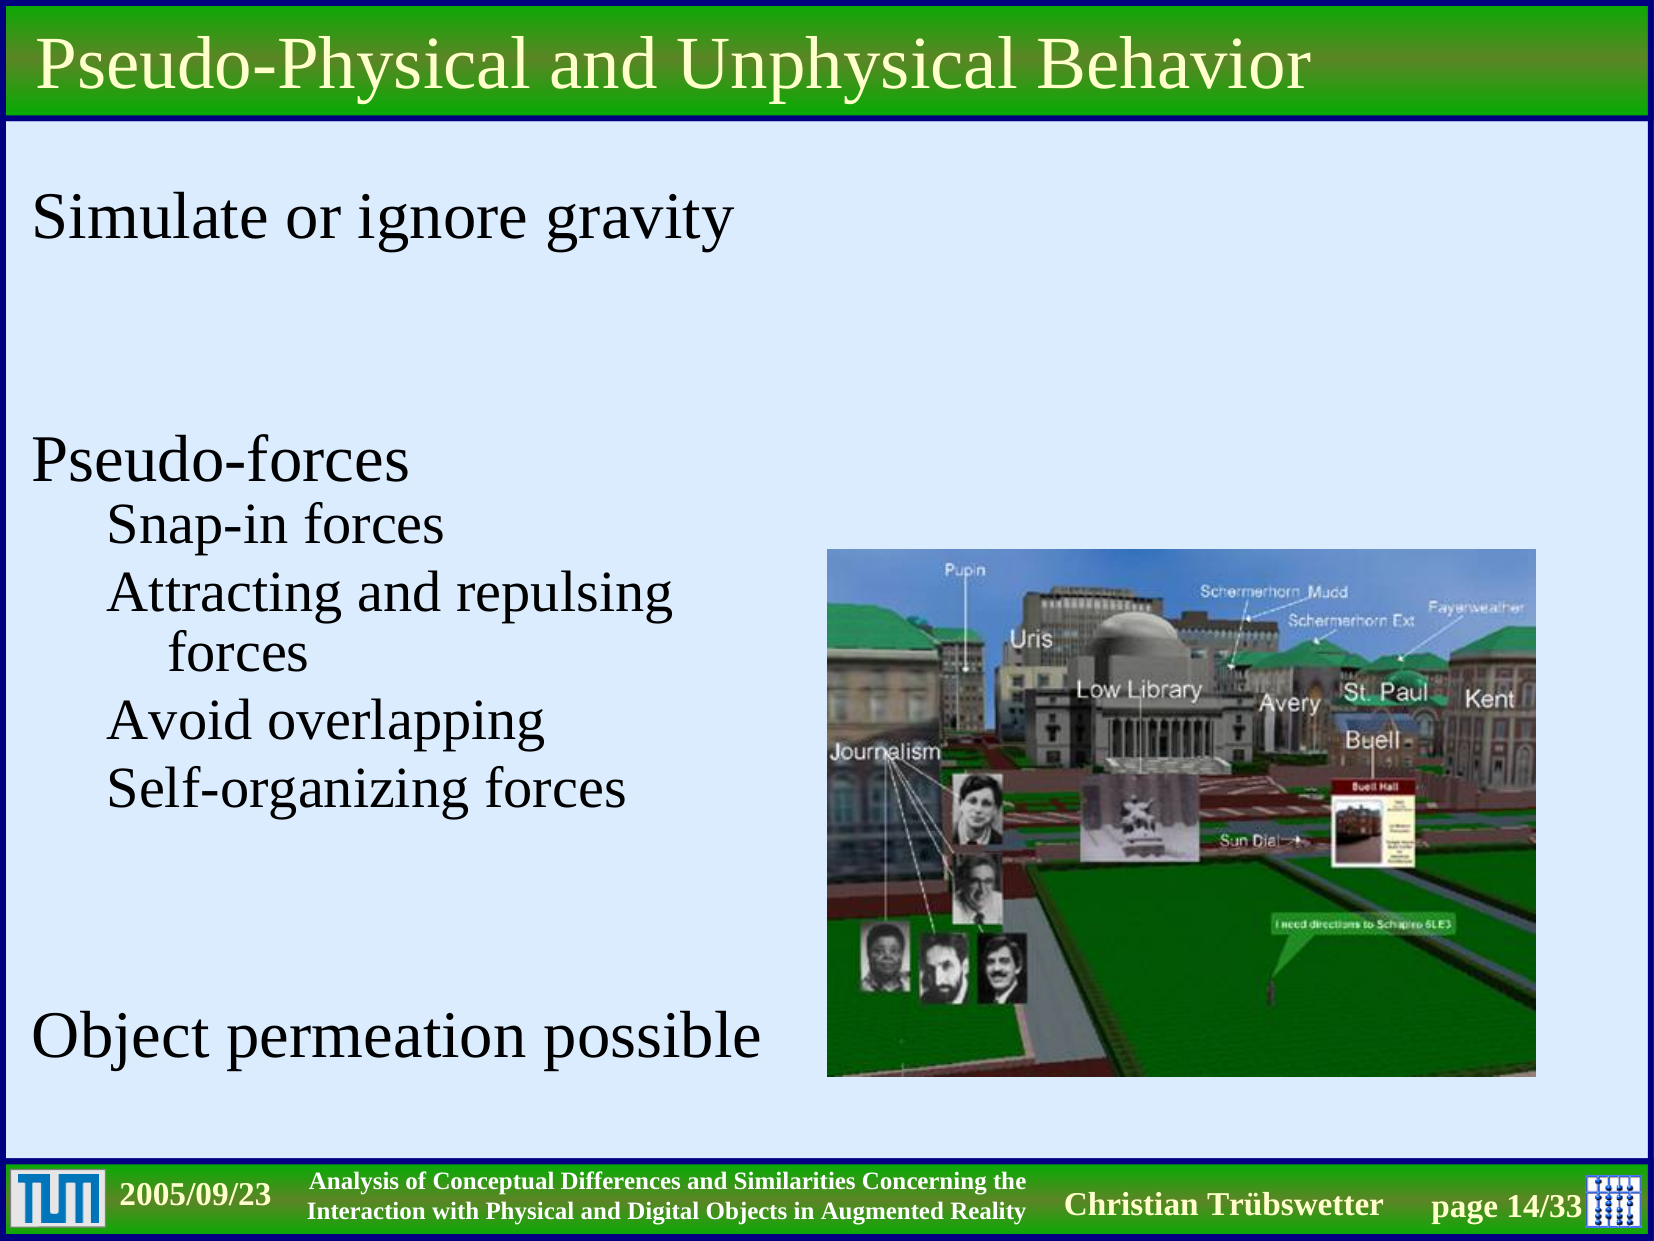

# Pseudo-Physical and Unphysical Behavior
Simulate or ignore gravity
Pseudo-forces
Snap-in forces
Attracting and repulsing
 forces
Avoid overlapping
Self-organizing forces
Object permeation possible